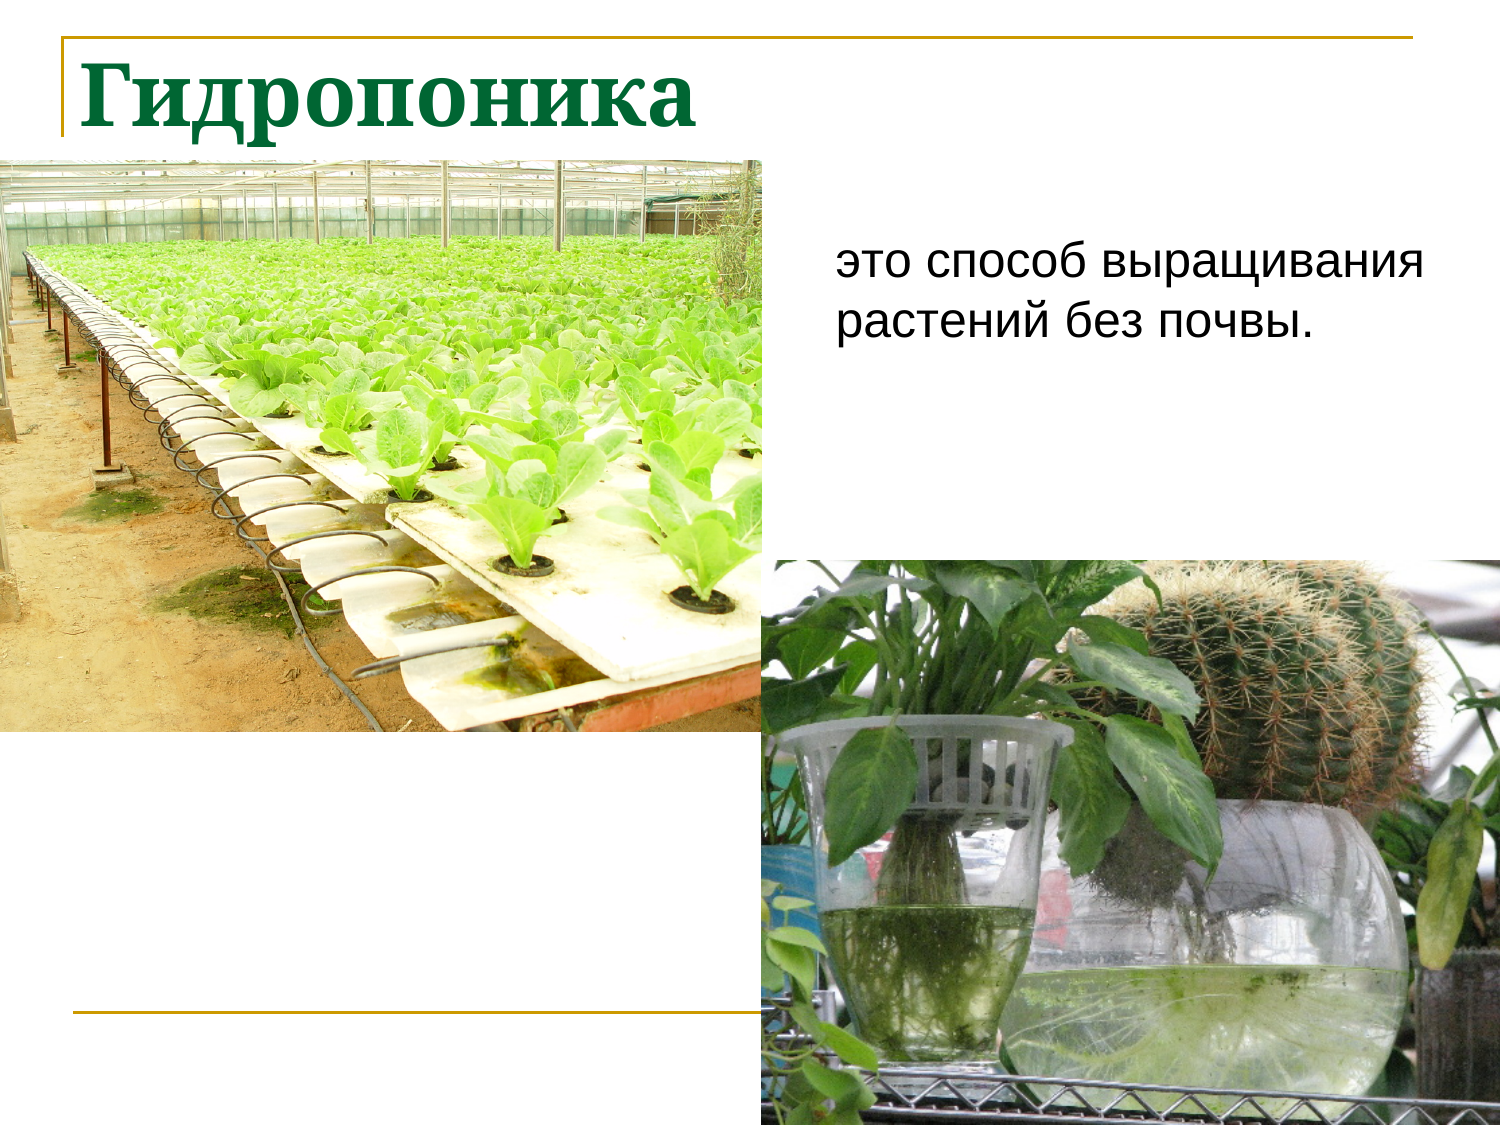

# Гидропоника
это способ выращивания
растений без почвы.